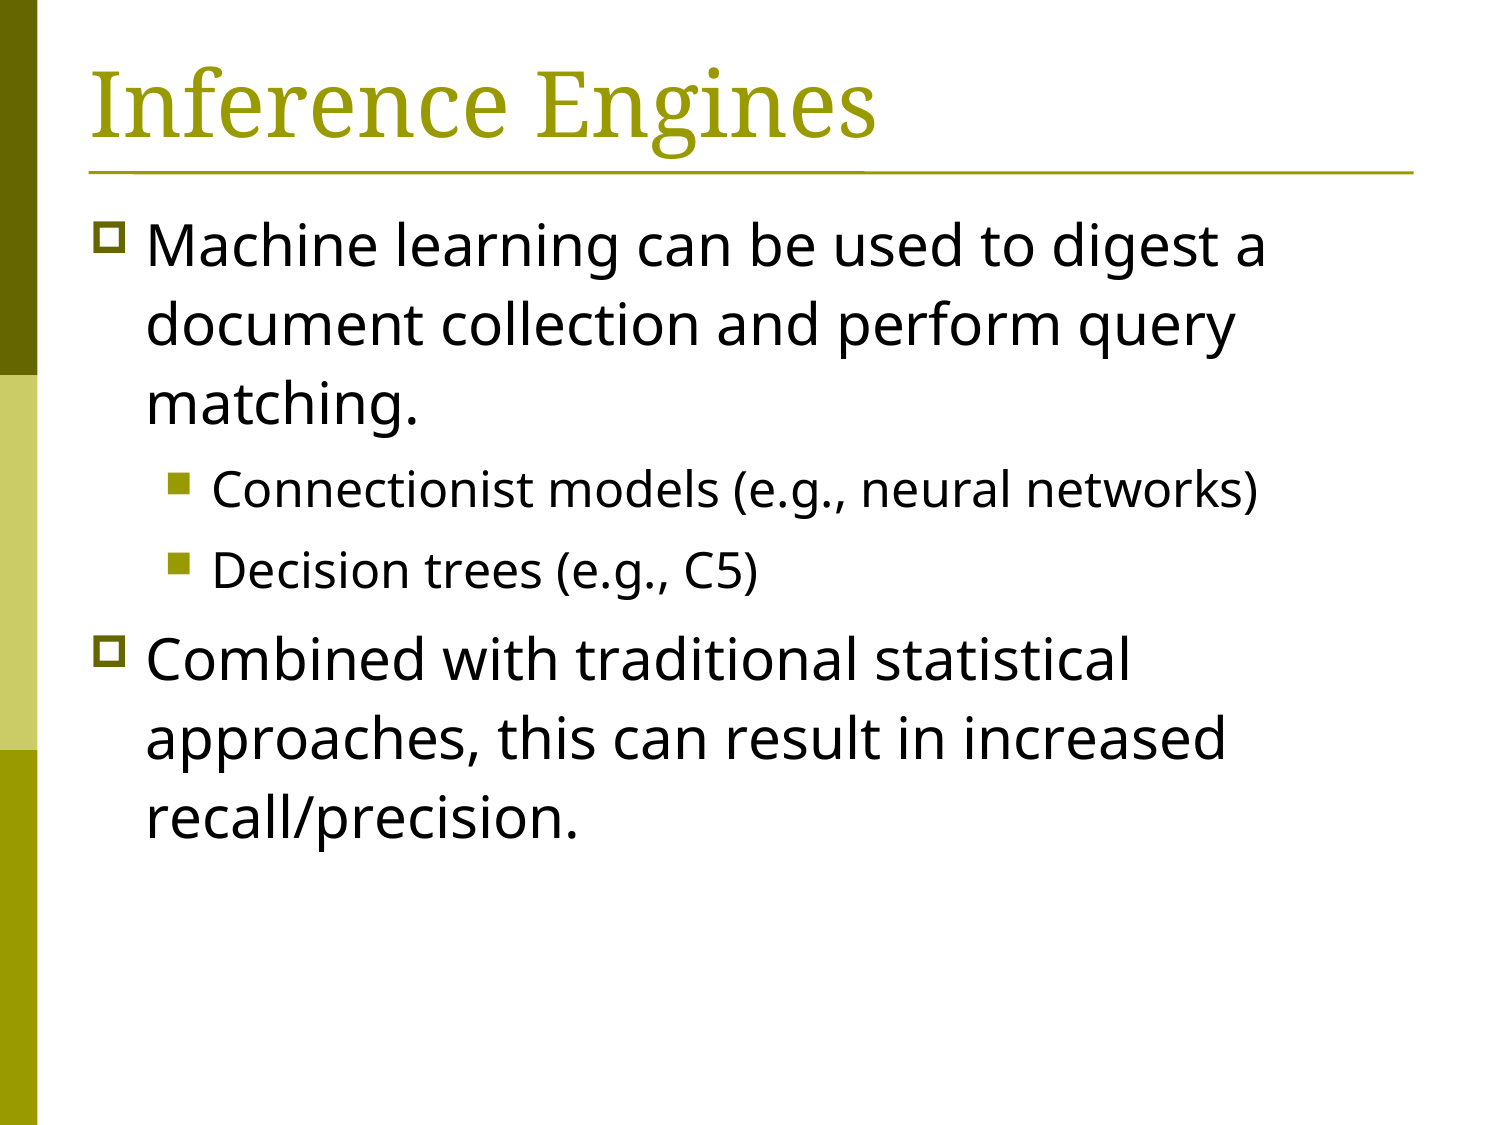

# Inference Engines
Machine learning can be used to digest a document collection and perform query matching.
Connectionist models (e.g., neural networks)‏
Decision trees (e.g., C5)‏
Combined with traditional statistical approaches, this can result in increased recall/precision.